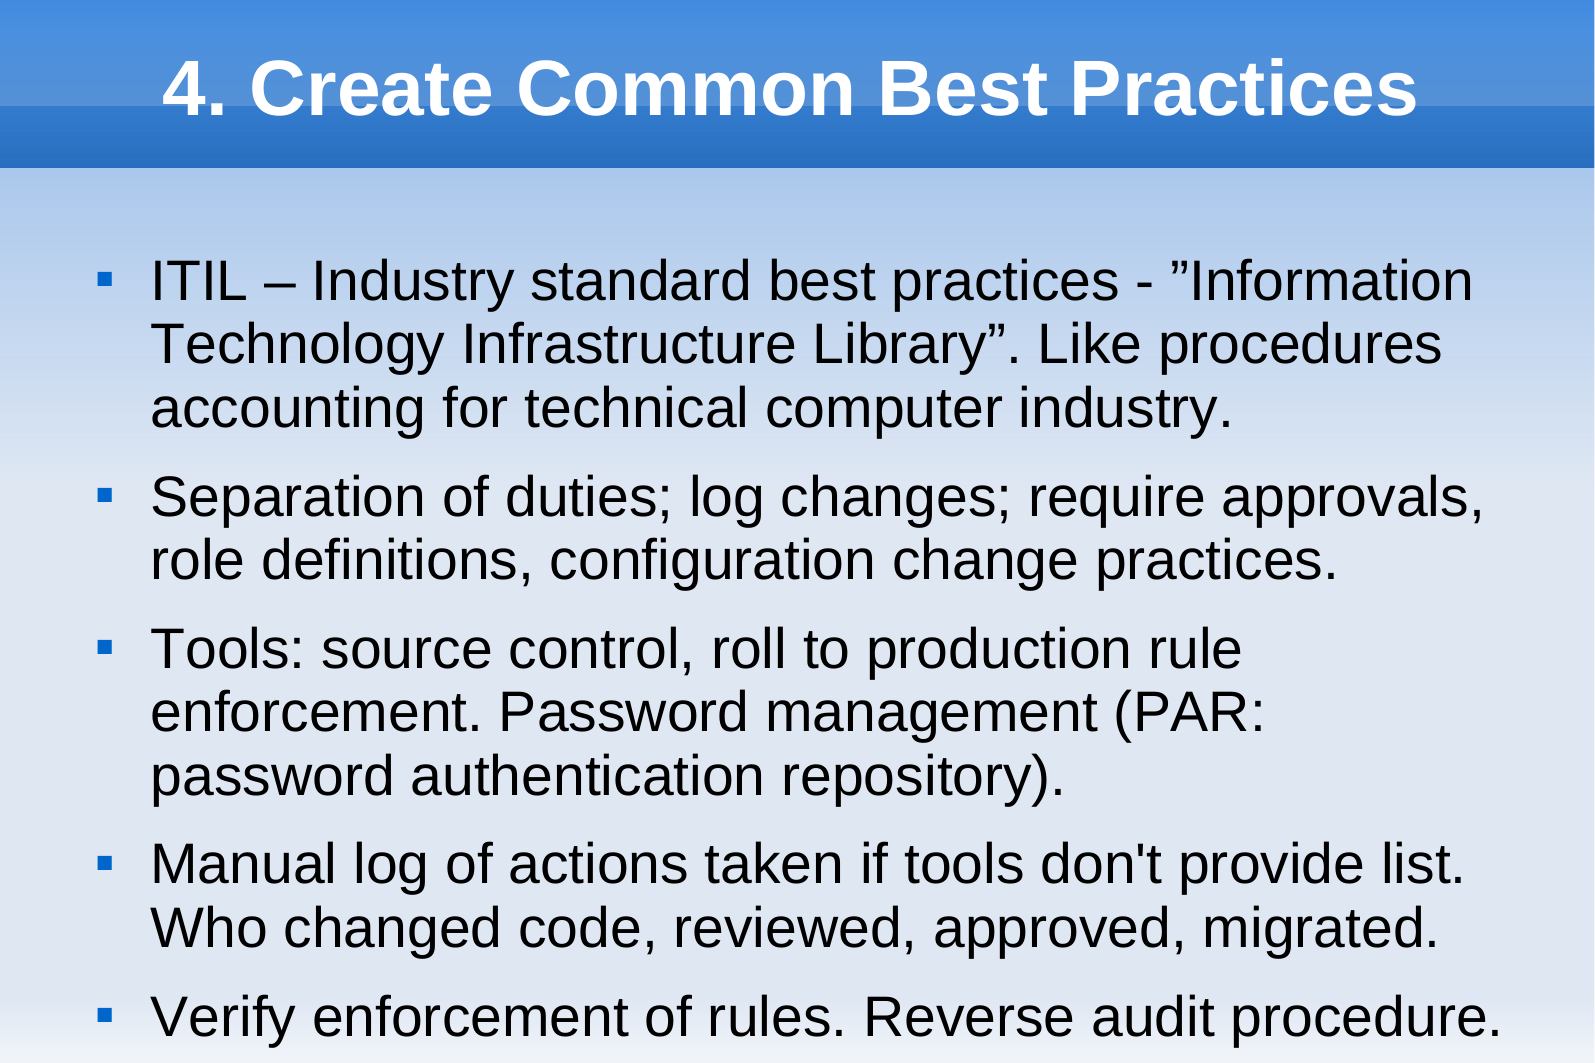

# 4. Create Common Best Practices
ITIL – Industry standard best practices - ”Information Technology Infrastructure Library”. Like procedures accounting for technical computer industry.
Separation of duties; log changes; require approvals, role definitions, configuration change practices.
Tools: source control, roll to production rule enforcement. Password management (PAR: password authentication repository).
Manual log of actions taken if tools don't provide list. Who changed code, reviewed, approved, migrated.
Verify enforcement of rules. Reverse audit procedure.